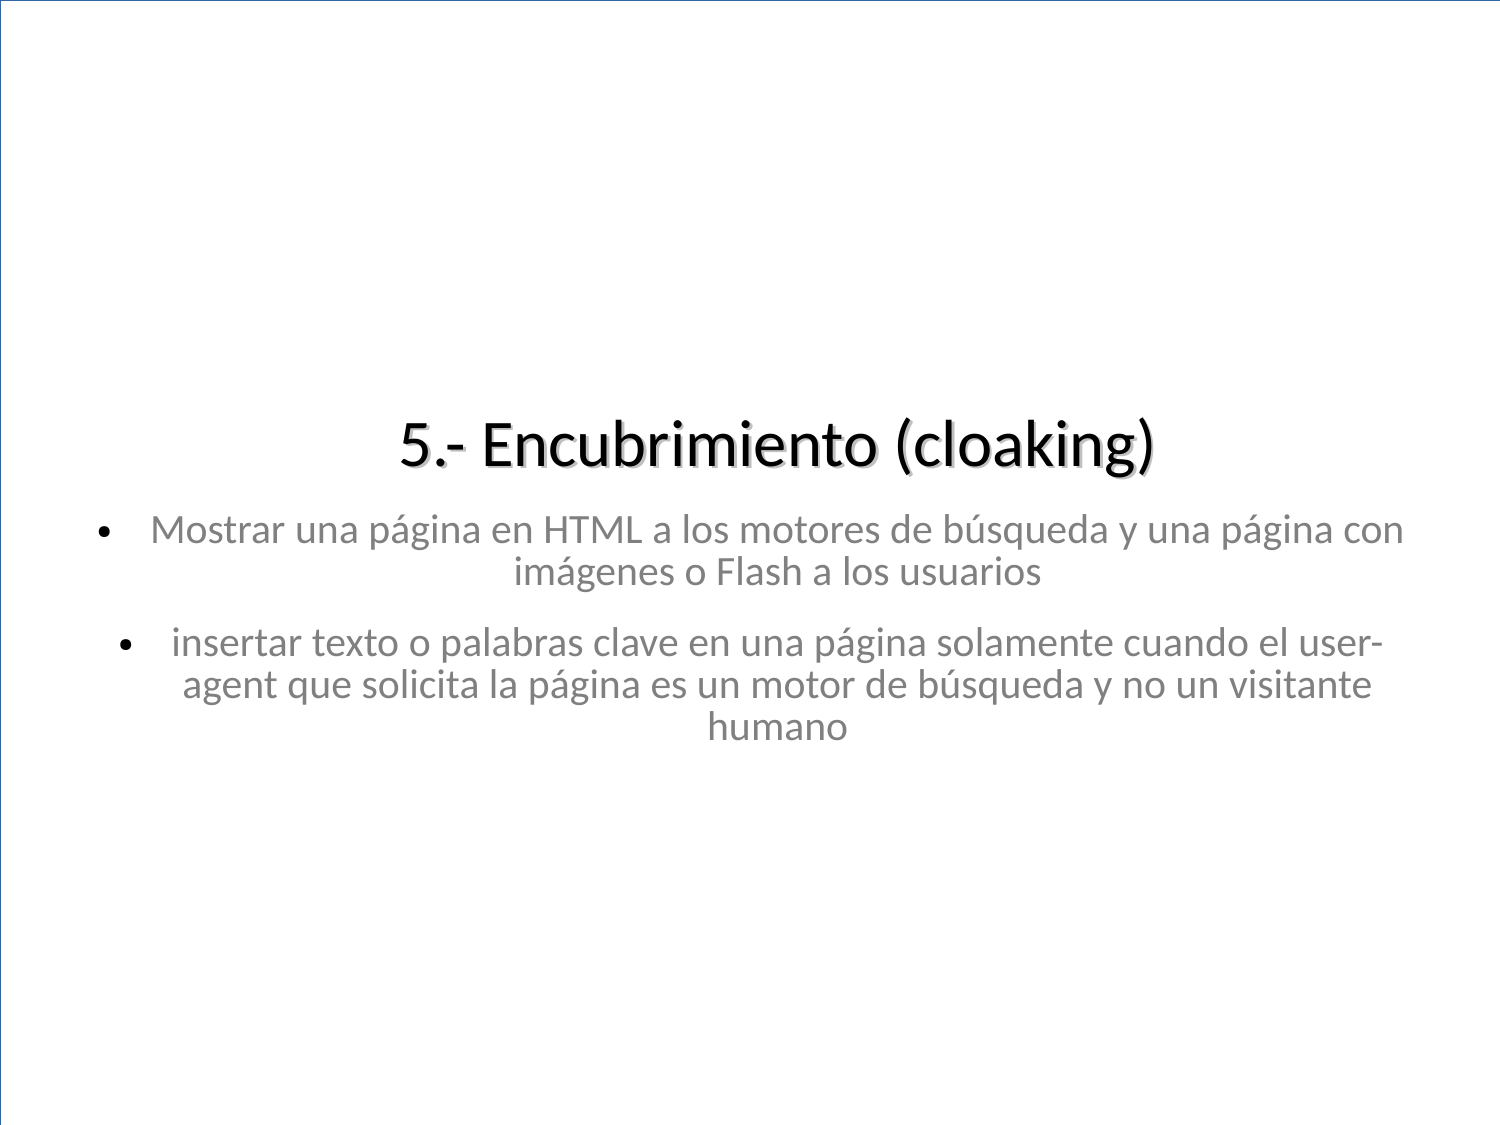

# 5.- Encubrimiento (cloaking)
Mostrar una página en HTML a los motores de búsqueda y una página con imágenes o Flash a los usuarios
insertar texto o palabras clave en una página solamente cuando el user-agent que solicita la página es un motor de búsqueda y no un visitante humano